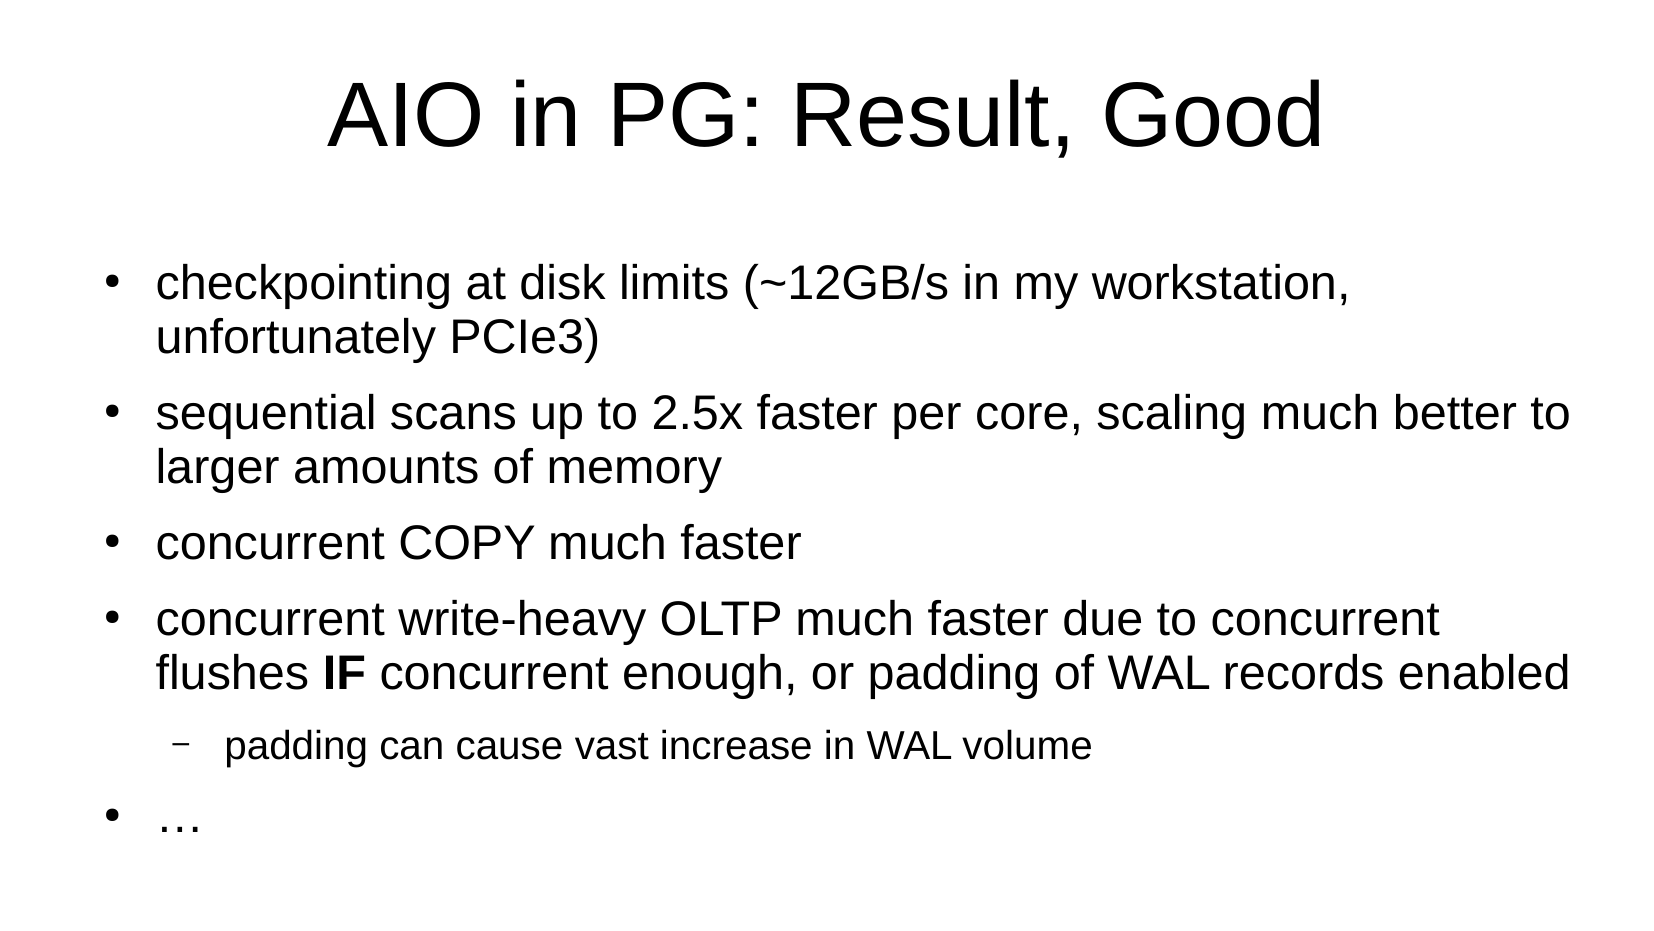

# AIO in PG: Result, Good
checkpointing at disk limits (~12GB/s in my workstation, unfortunately PCIe3)
sequential scans up to 2.5x faster per core, scaling much better to larger amounts of memory
concurrent COPY much faster
concurrent write-heavy OLTP much faster due to concurrent flushes IF concurrent enough, or padding of WAL records enabled
padding can cause vast increase in WAL volume
…